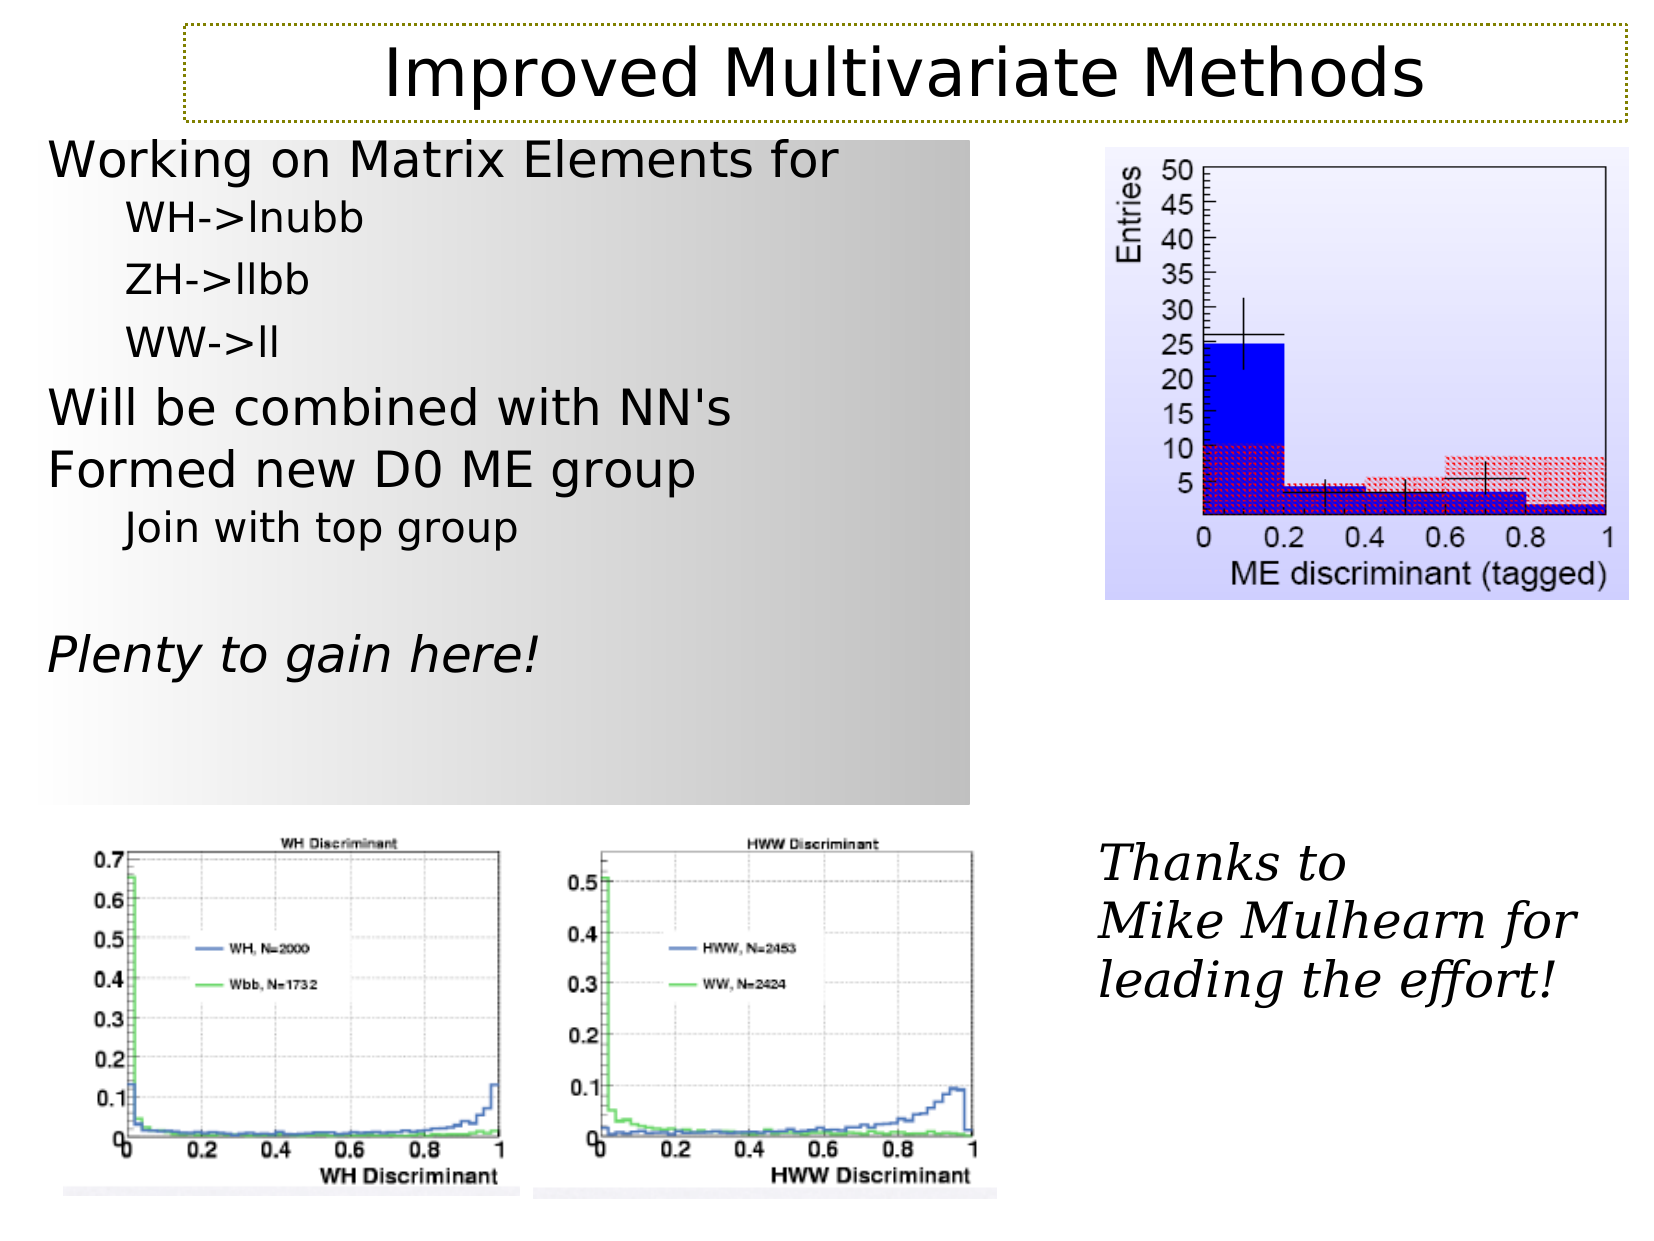

# Improved Multivariate Methods
Working on Matrix Elements for
WH->lnubb
ZH->llbb
WW->ll
Will be combined with NN's
Formed new D0 ME group
Join with top group
Plenty to gain here!
Thanks to
Mike Mulhearn for
leading the effort!